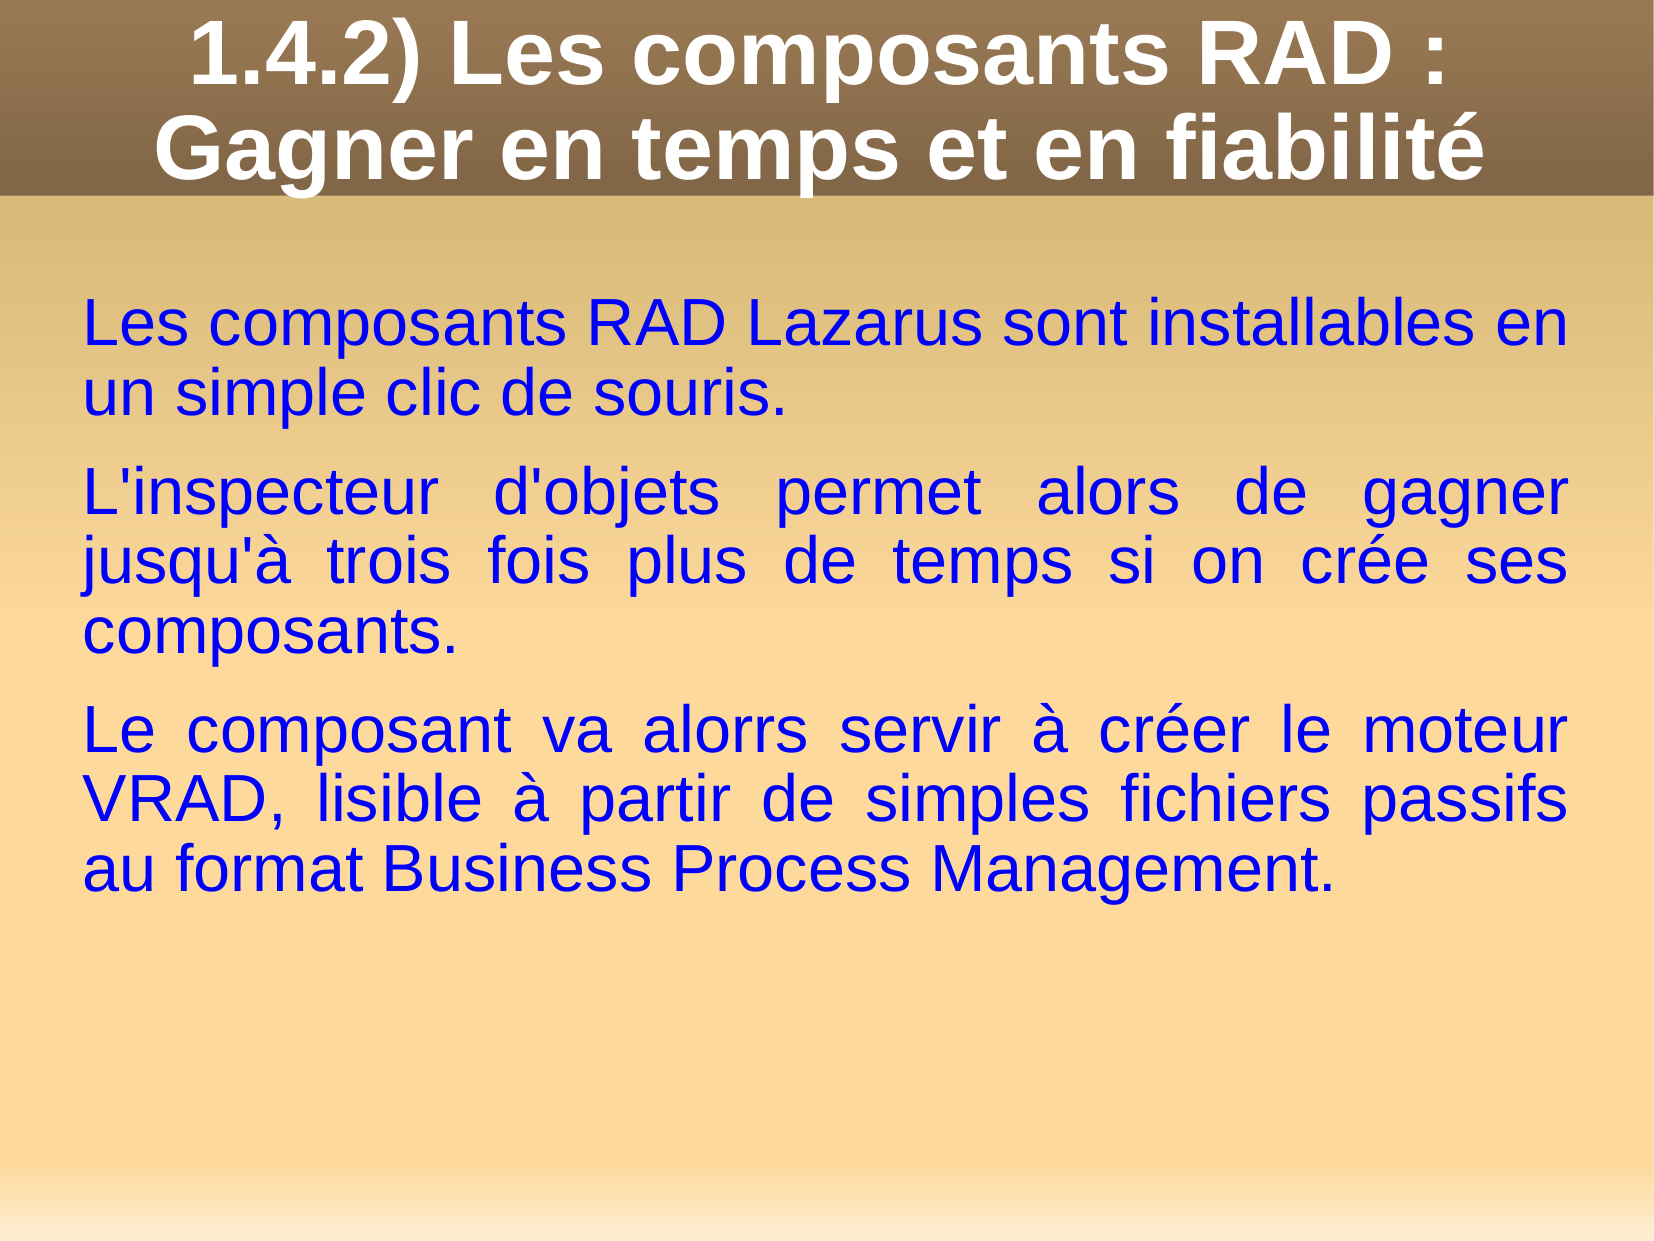

# 1.4.2) Les composants RAD : Gagner en temps et en fiabilité
Les composants RAD Lazarus sont installables en un simple clic de souris.
L'inspecteur d'objets permet alors de gagner jusqu'à trois fois plus de temps si on crée ses composants.
Le composant va alorrs servir à créer le moteur VRAD, lisible à partir de simples fichiers passifs au format Business Process Management.